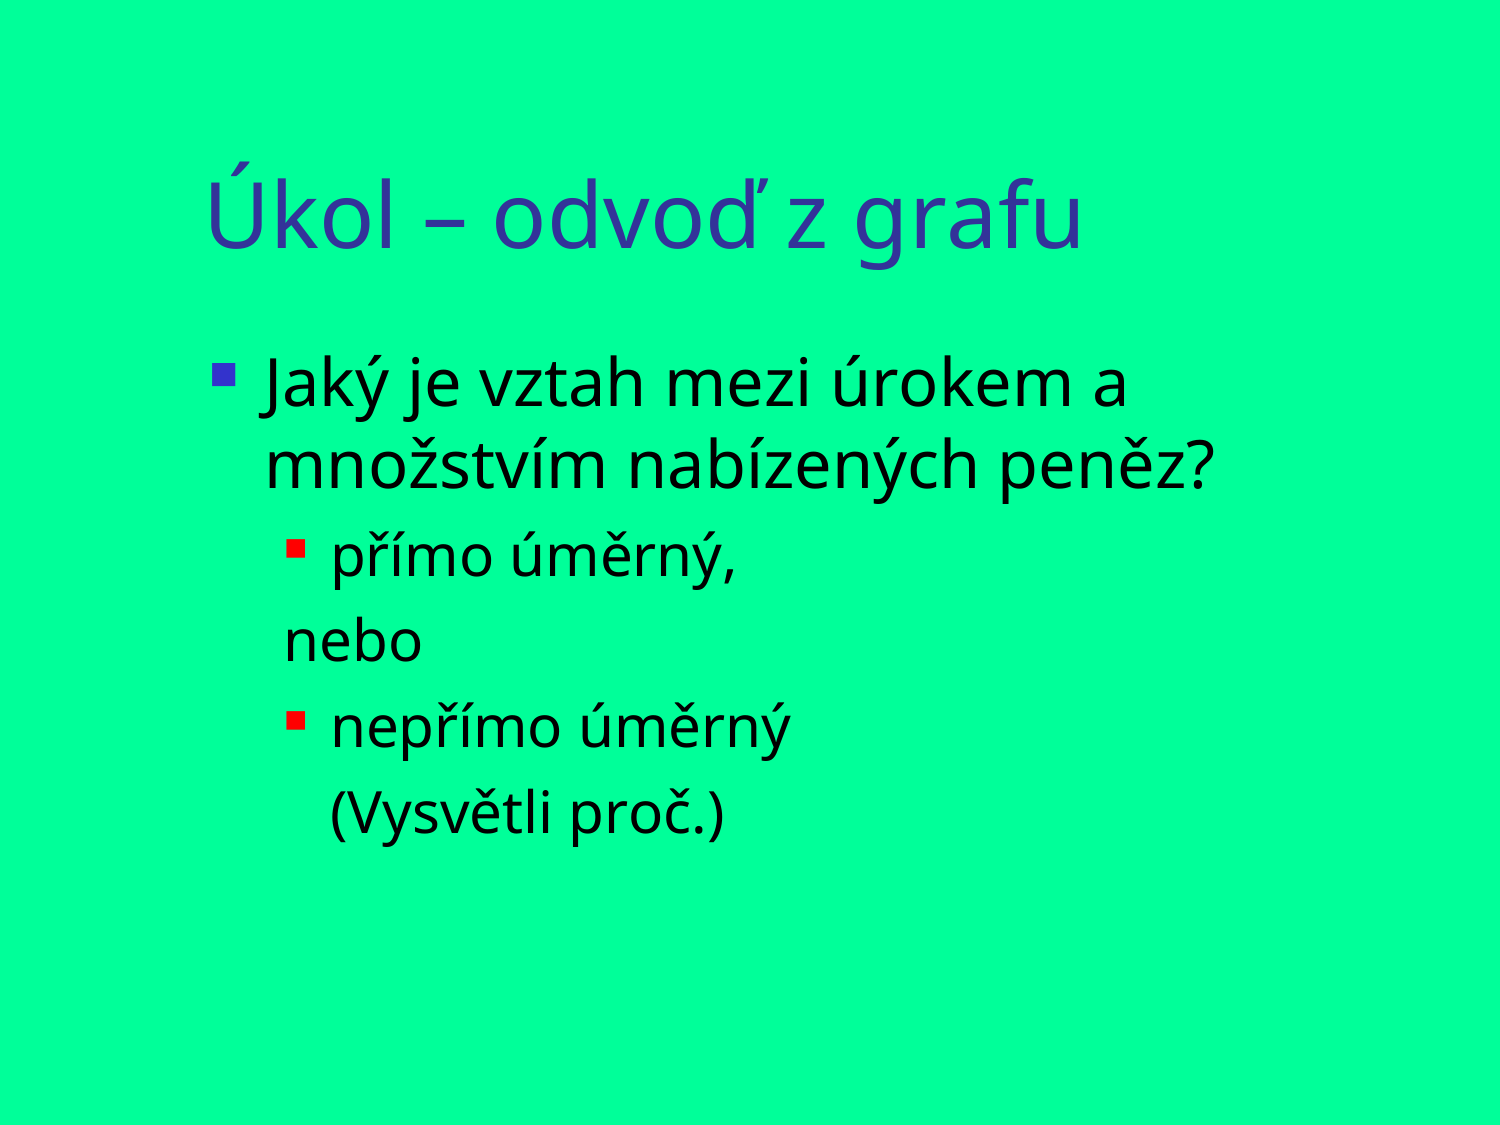

# Úkol – odvoď z grafu
Jaký je vztah mezi úrokem a množstvím nabízených peněz?
přímo úměrný,
nebo
nepřímo úměrný
	(Vysvětli proč.)